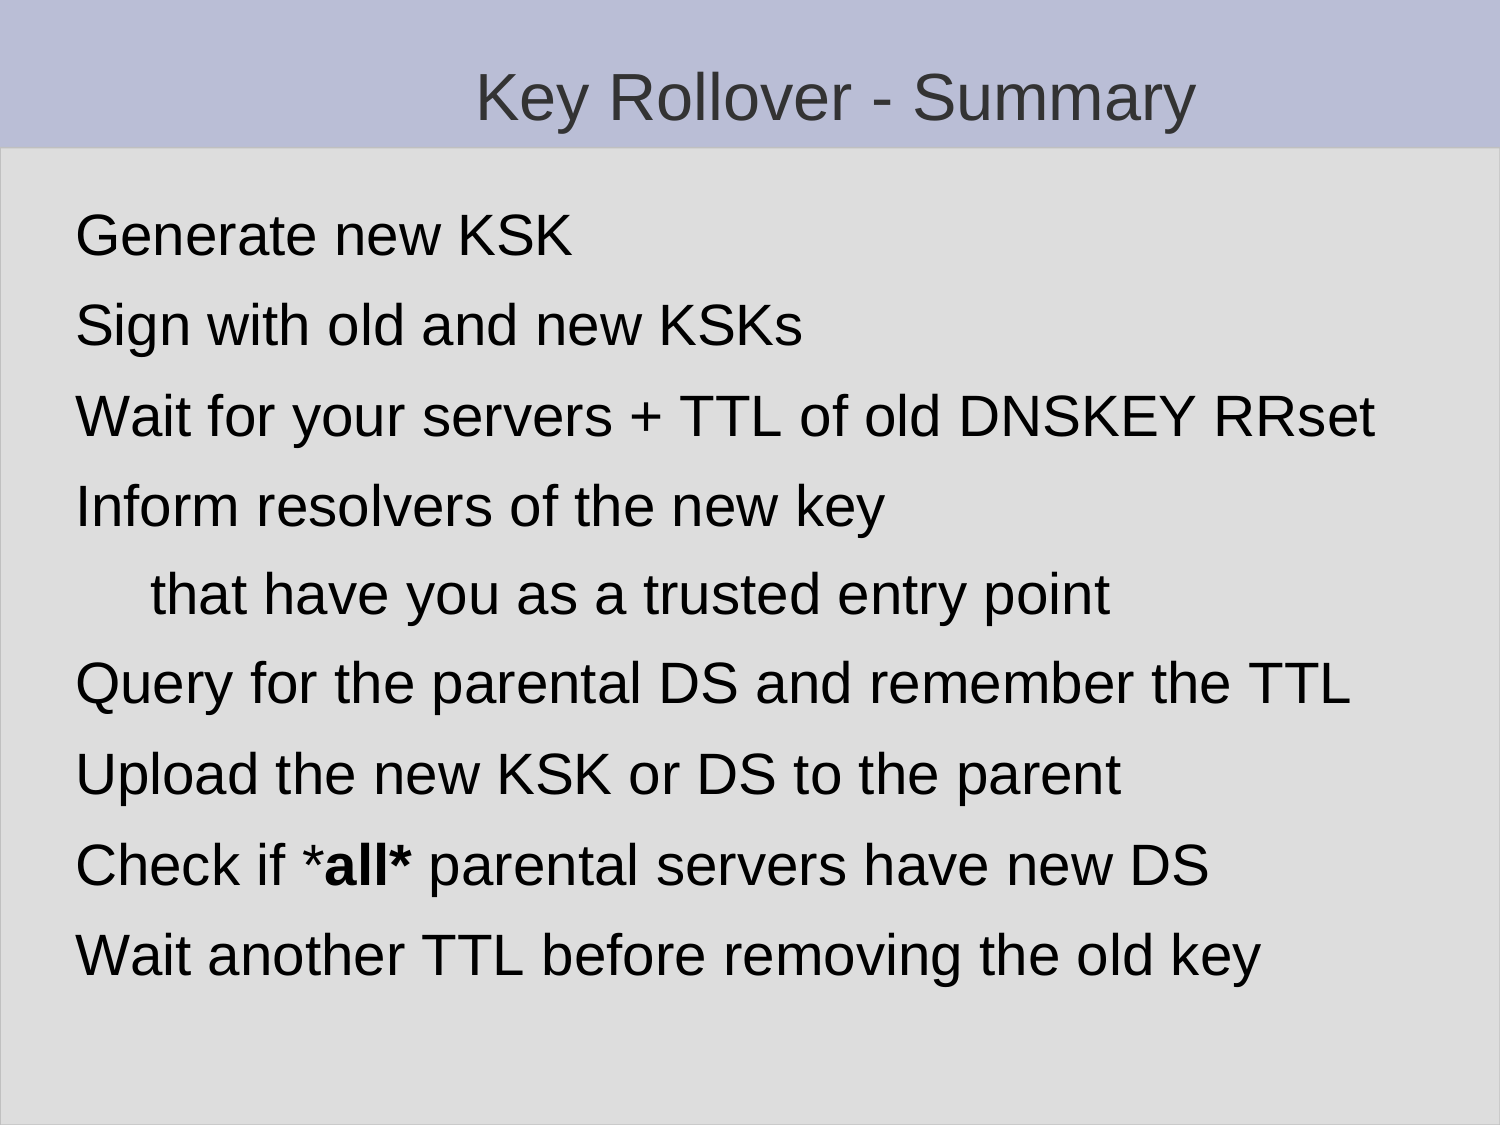

# Key Rollover - Summary
Generate new KSK
Sign with old and new KSKs
Wait for your servers + TTL of old DNSKEY RRset
Inform resolvers of the new key
that have you as a trusted entry point
Query for the parental DS and remember the TTL
Upload the new KSK or DS to the parent
Check if *all* parental servers have new DS
Wait another TTL before removing the old key